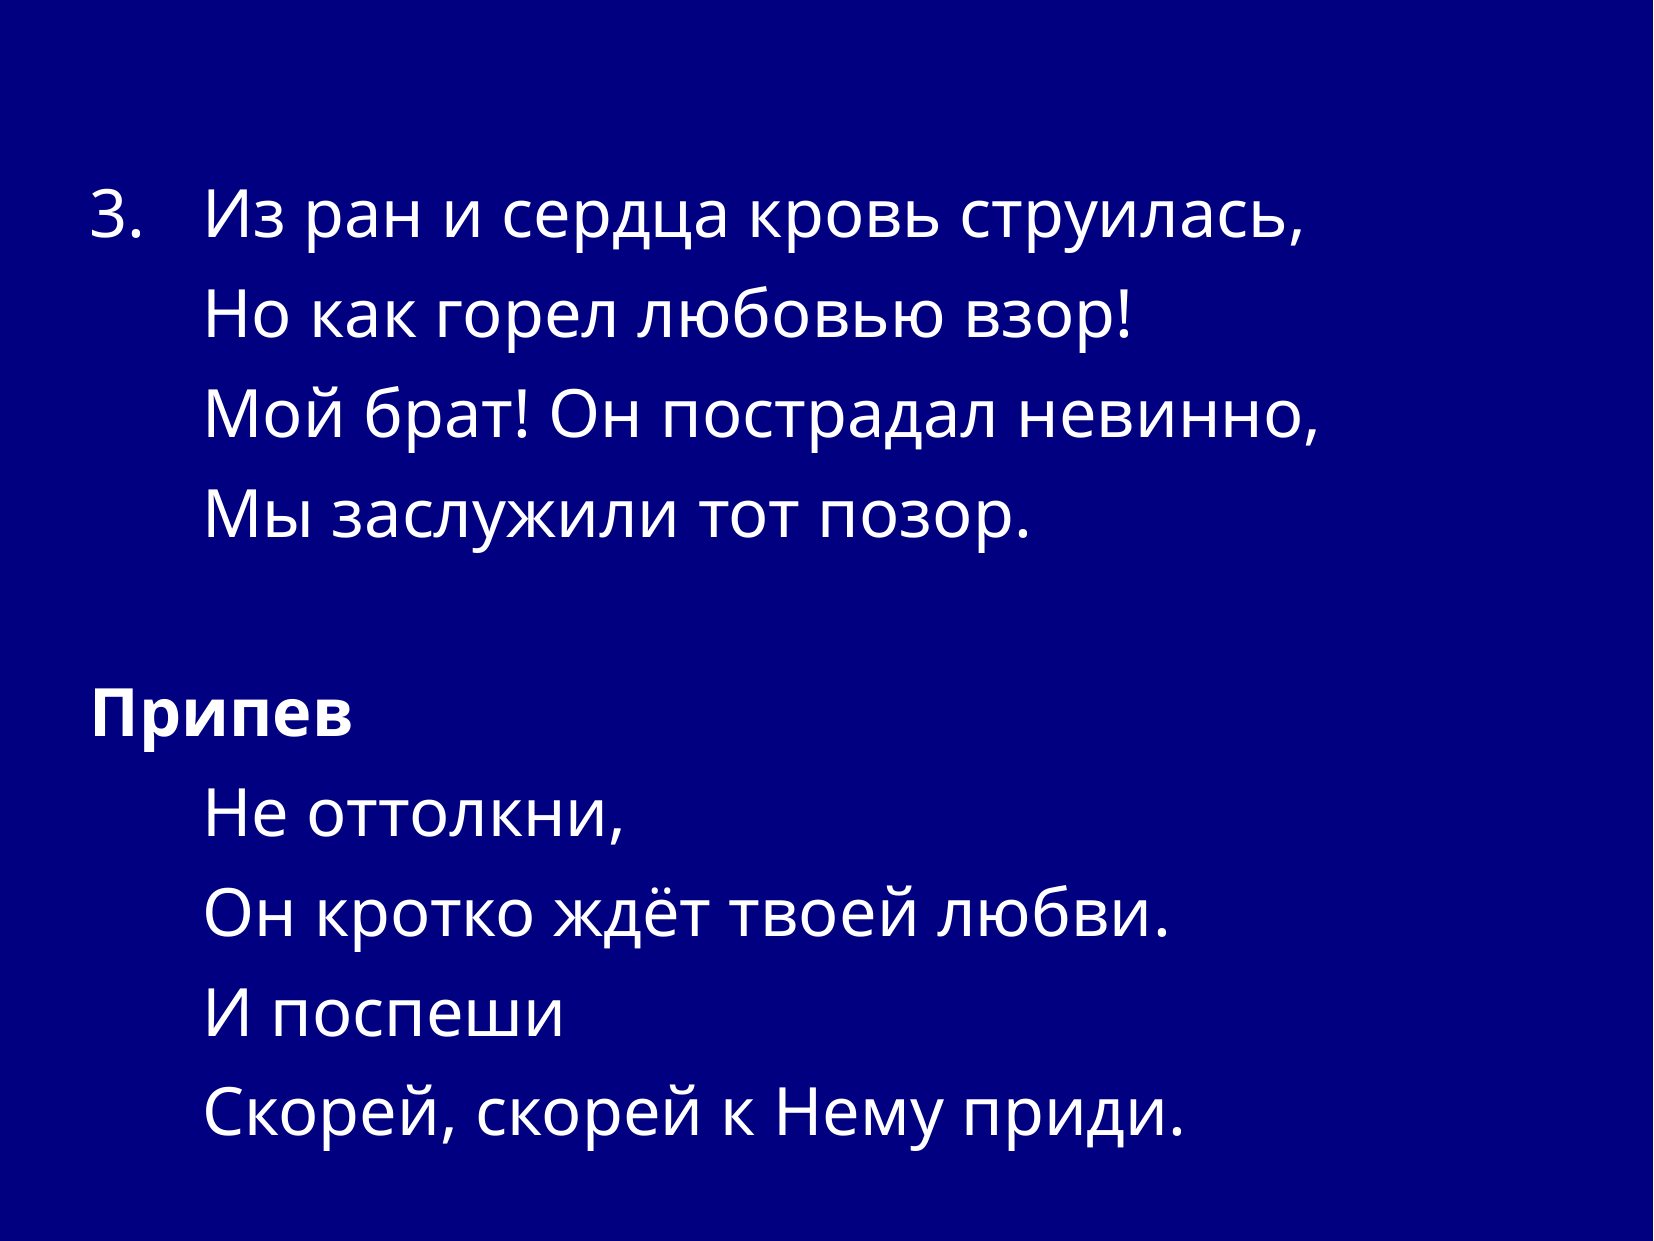

3.	Из ран и сердца кровь струилась,
	Но как горел любовью взор!
	Мой брат! Он пострадал невинно,
	Мы заслужили тот позор.
Припев
	Не оттолкни,
	Он кротко ждёт твоей любви.
	И поспеши
	Скорей, скорей к Нему приди.